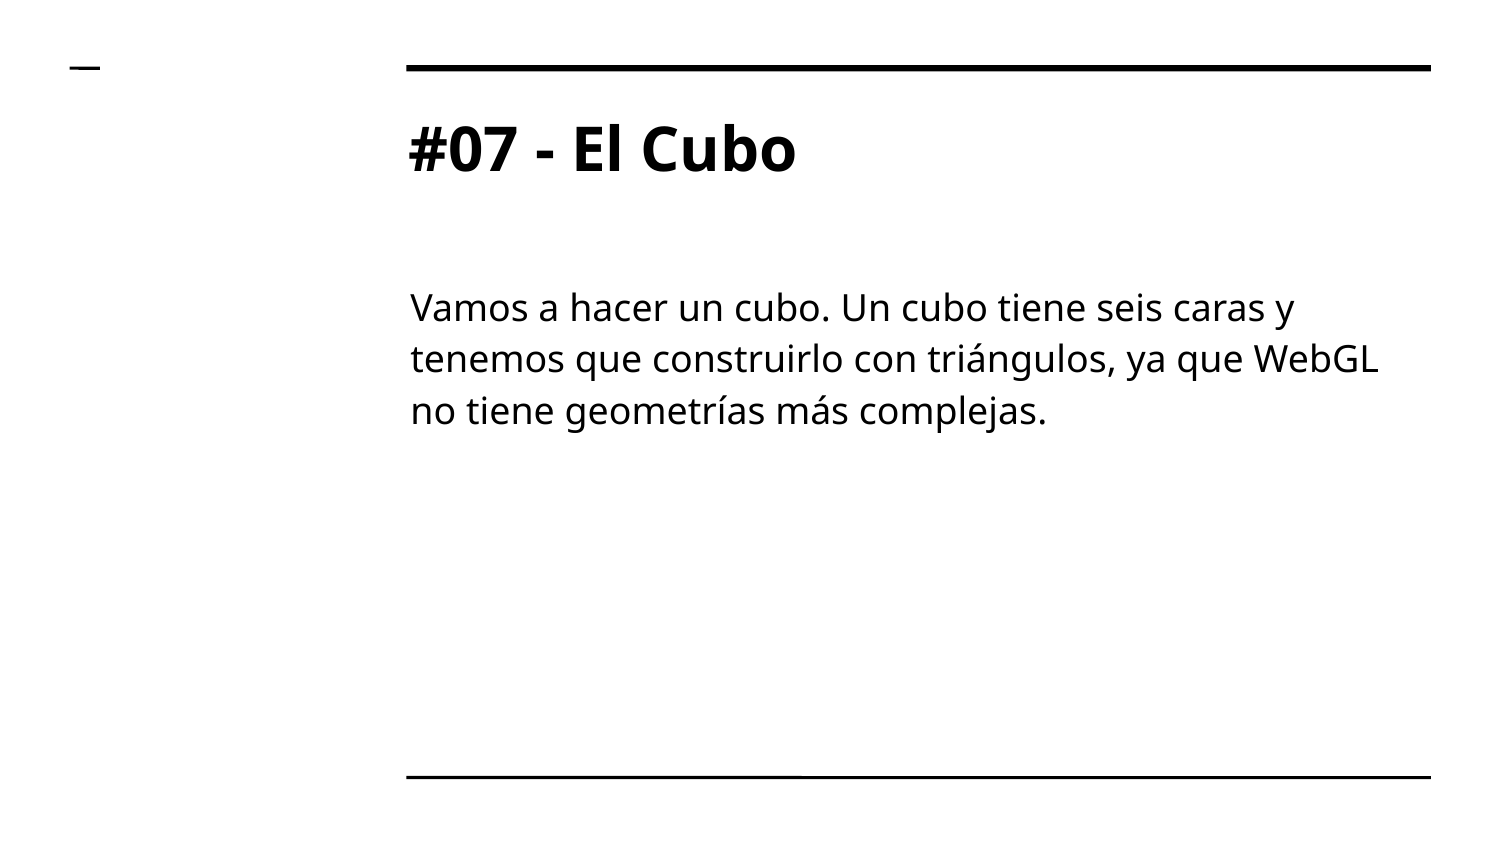

# #07 - El Cubo
Vamos a hacer un cubo. Un cubo tiene seis caras y tenemos que construirlo con triángulos, ya que WebGL no tiene geometrías más complejas.